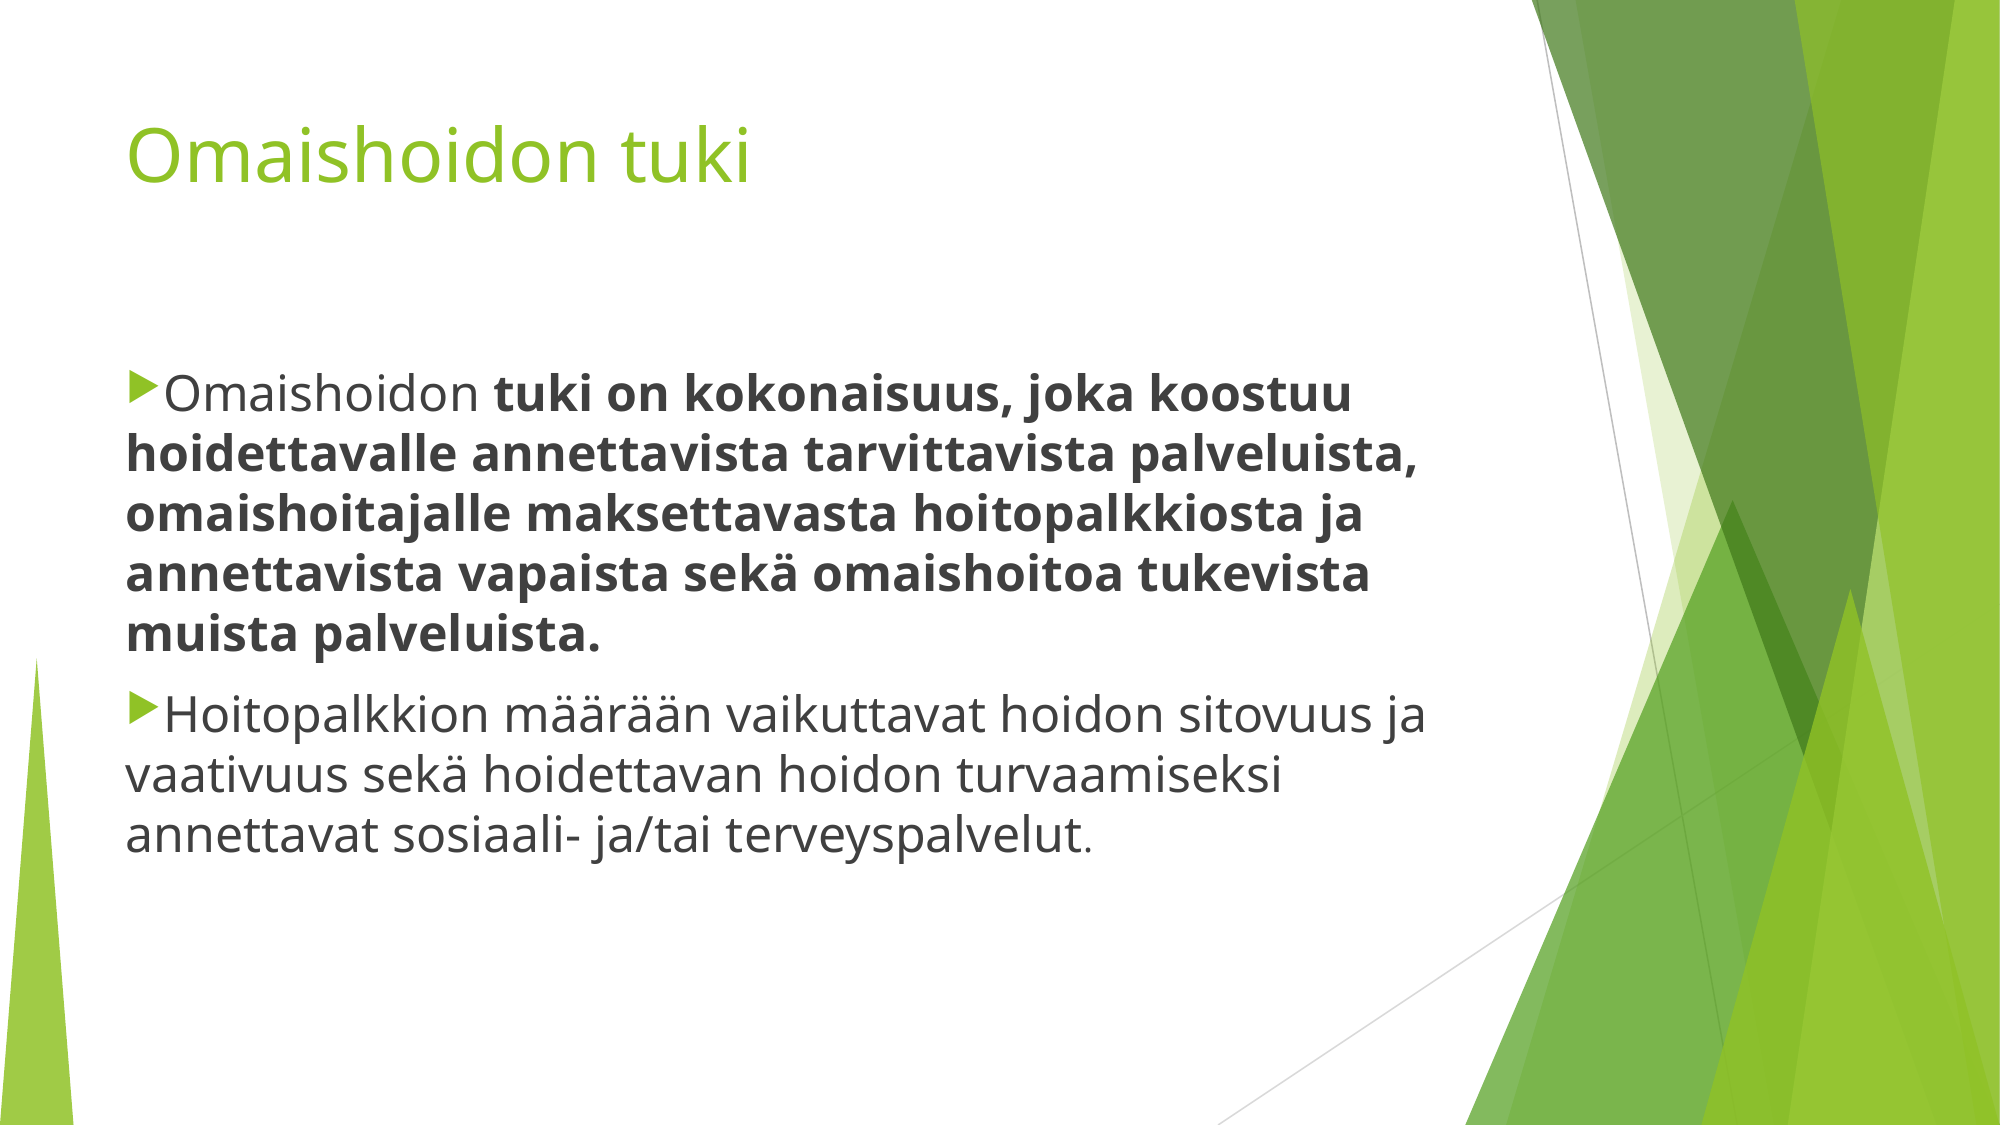

# Omaishoidon tuki
Omaishoidon tuki on kokonaisuus, joka koostuu hoidettavalle annettavista tarvittavista palveluista, omaishoitajalle maksettavasta hoitopalkkiosta ja annettavista vapaista sekä omaishoitoa tukevista muista palveluista.
Hoitopalkkion määrään vaikuttavat hoidon sitovuus ja vaativuus sekä hoidettavan hoidon turvaamiseksi annettavat sosiaali- ja/tai terveyspalvelut.